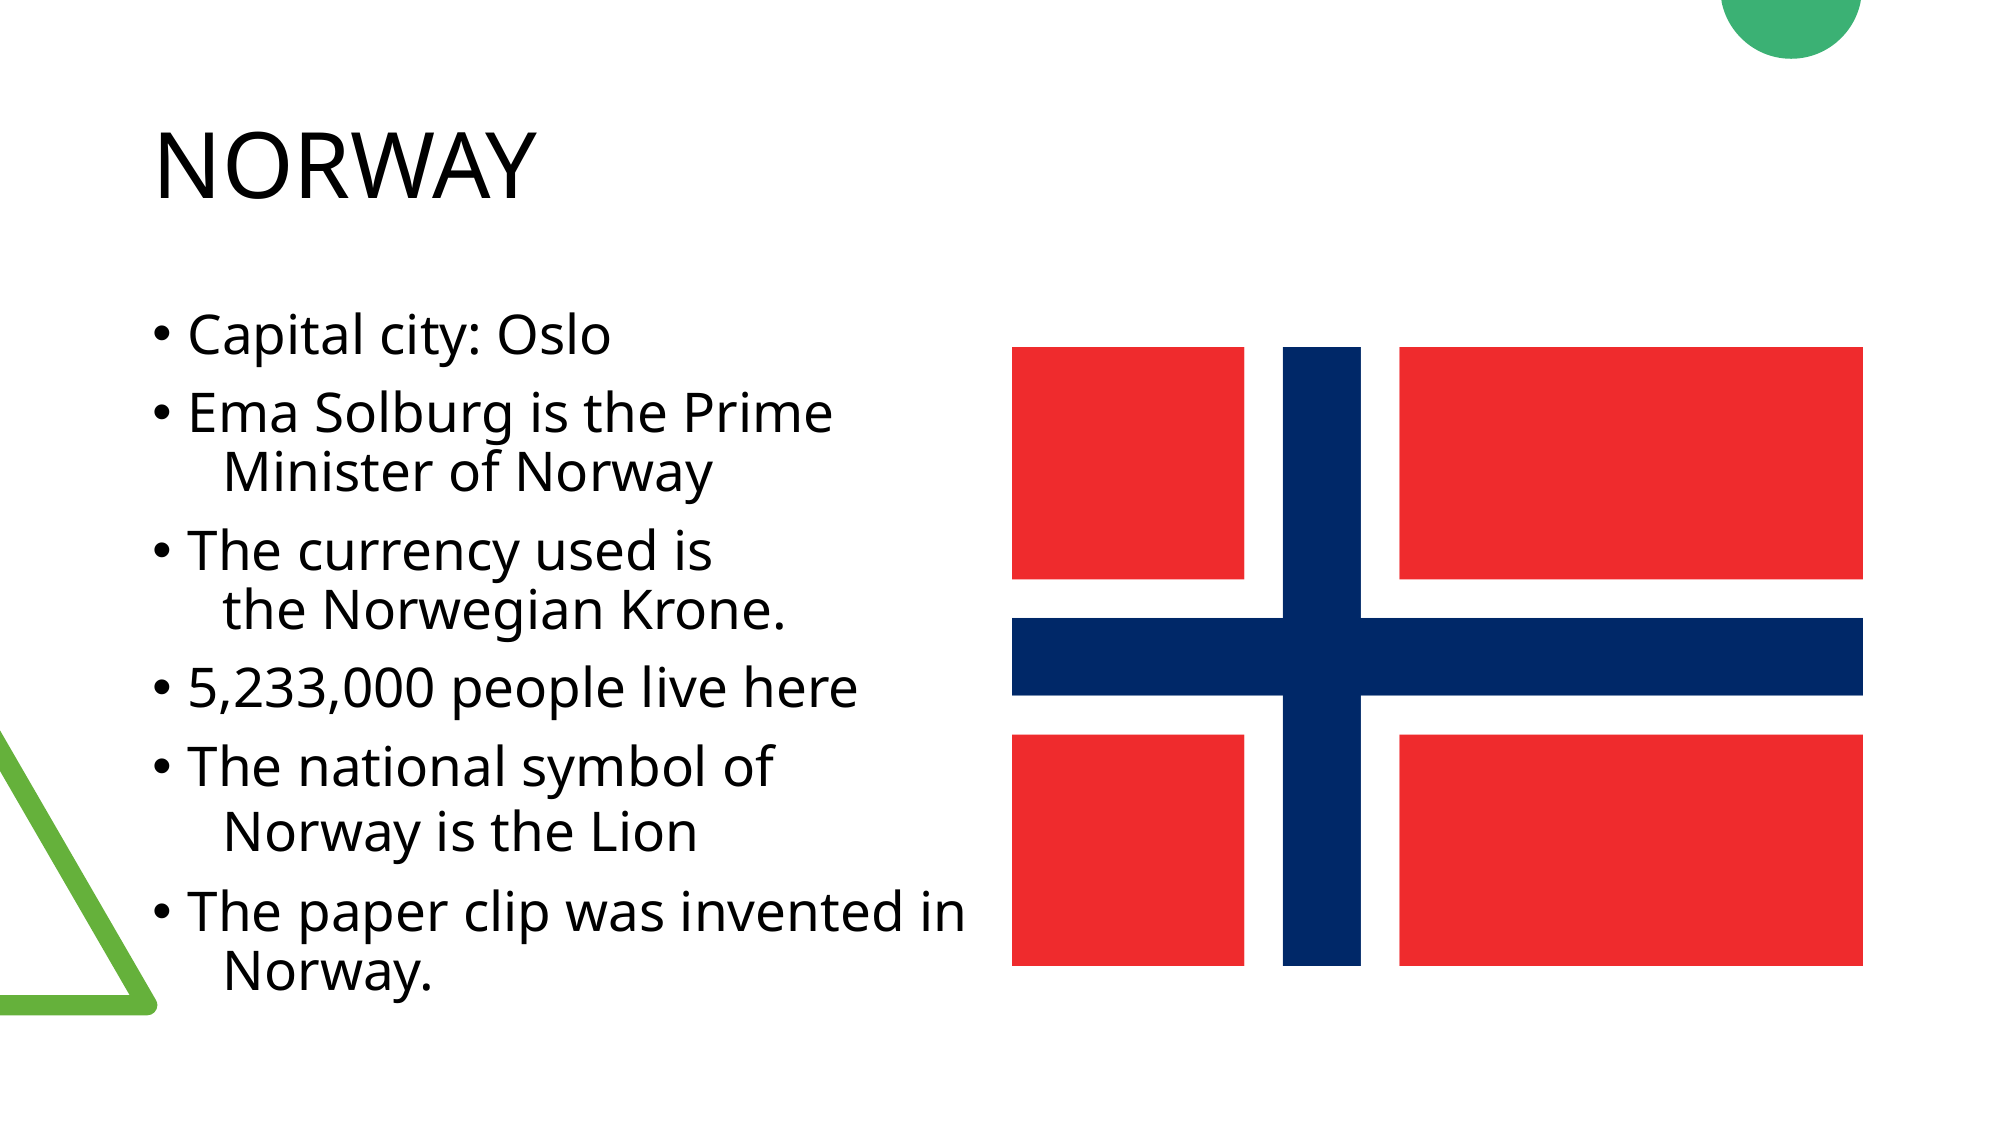

# NORWAY
Capital city: Oslo
Ema Solburg is the Prime Minister of Norway
The currency used is the Norwegian Krone.
5,233,000 people live here
The national symbol of Norway is the Lion
The paper clip was invented in Norway.